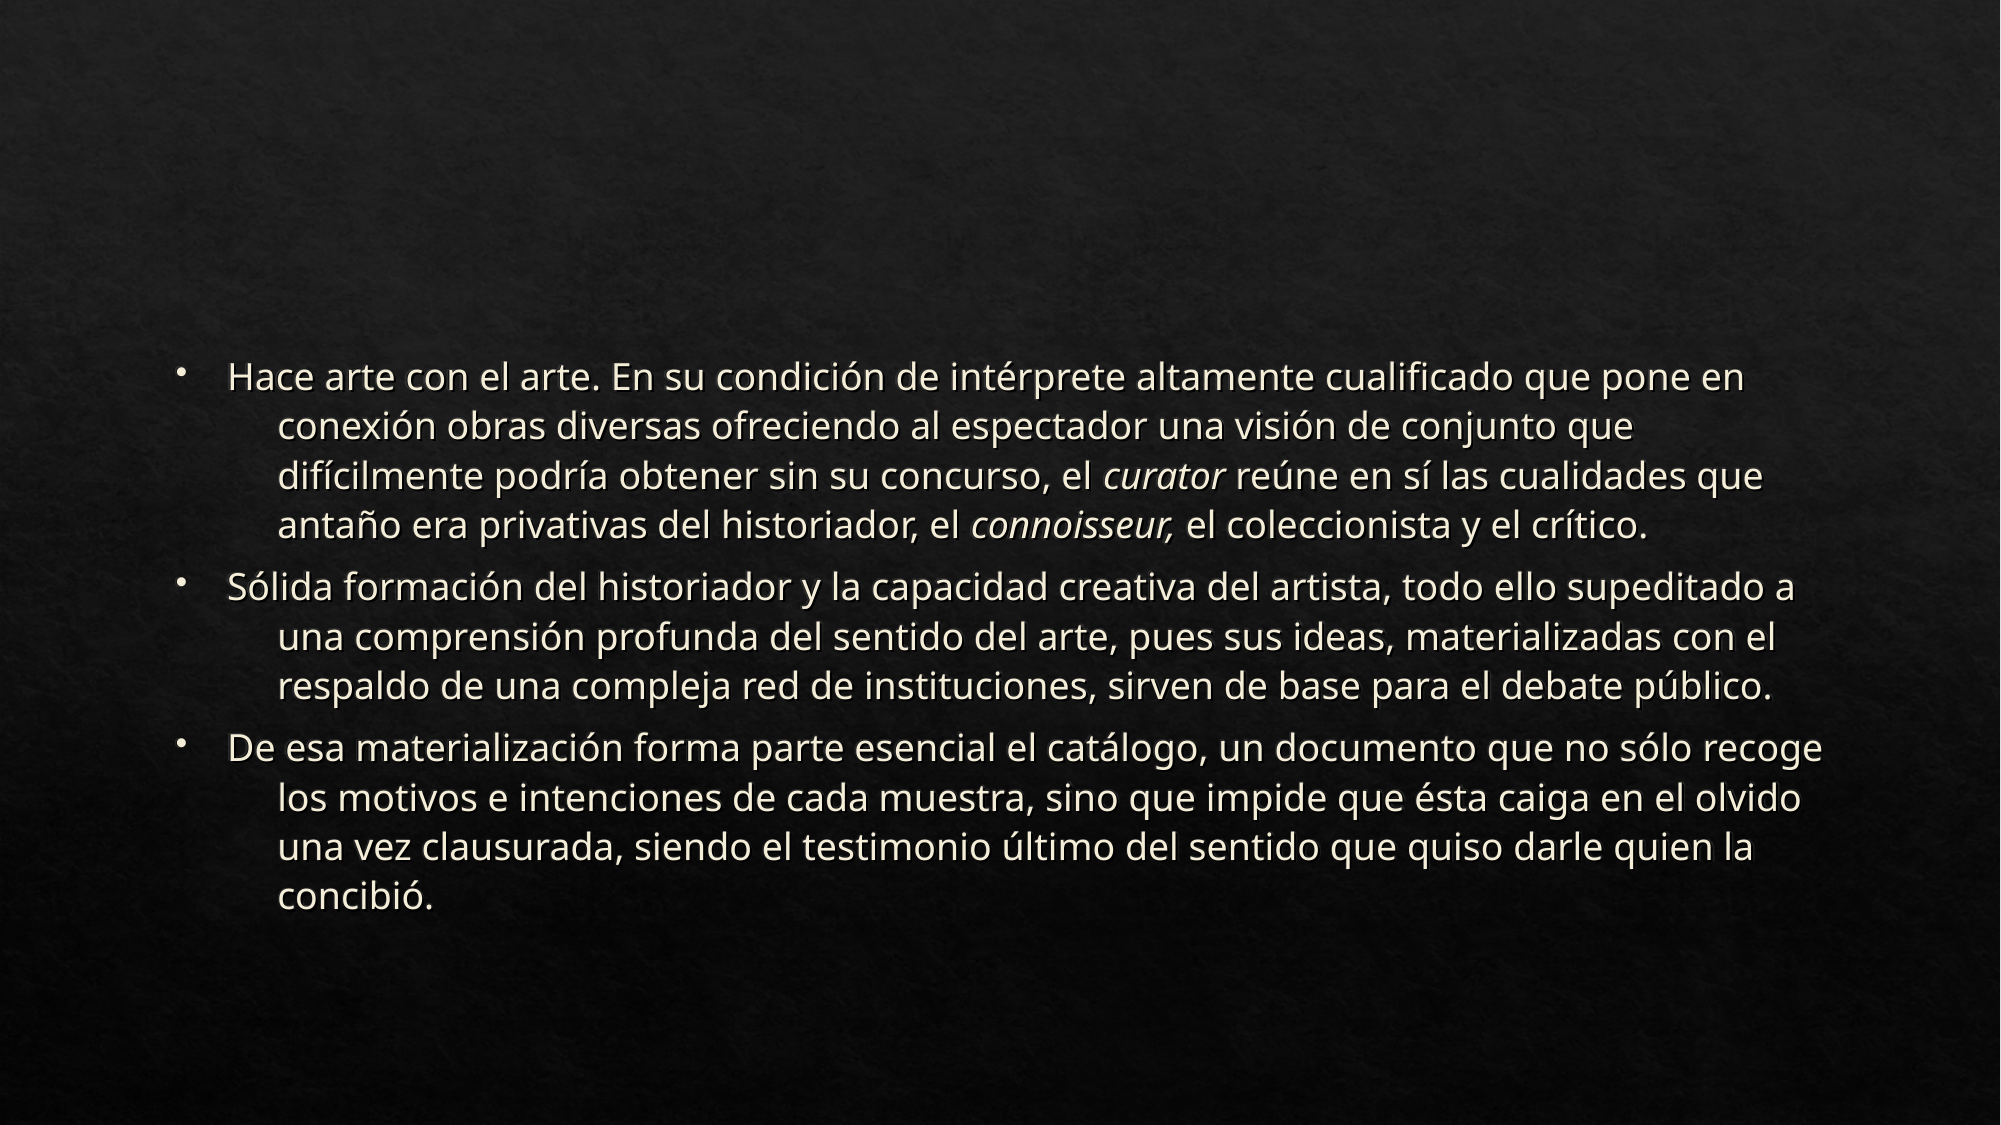

#
Hace arte con el arte. En su condición de intérprete altamente cualificado que pone en conexión obras diversas ofreciendo al espectador una visión de conjunto que difícilmente podría obtener sin su concurso, el curator reúne en sí las cualidades que antaño era privativas del historiador, el connoisseur, el coleccionista y el crítico.
Sólida formación del historiador y la capacidad creativa del artista, todo ello supeditado a una comprensión profunda del sentido del arte, pues sus ideas, materializadas con el respaldo de una compleja red de instituciones, sirven de base para el debate público.
De esa materialización forma parte esencial el catálogo, un documento que no sólo recoge los motivos e intenciones de cada muestra, sino que impide que ésta caiga en el olvido una vez clausurada, siendo el testimonio último del sentido que quiso darle quien la concibió.